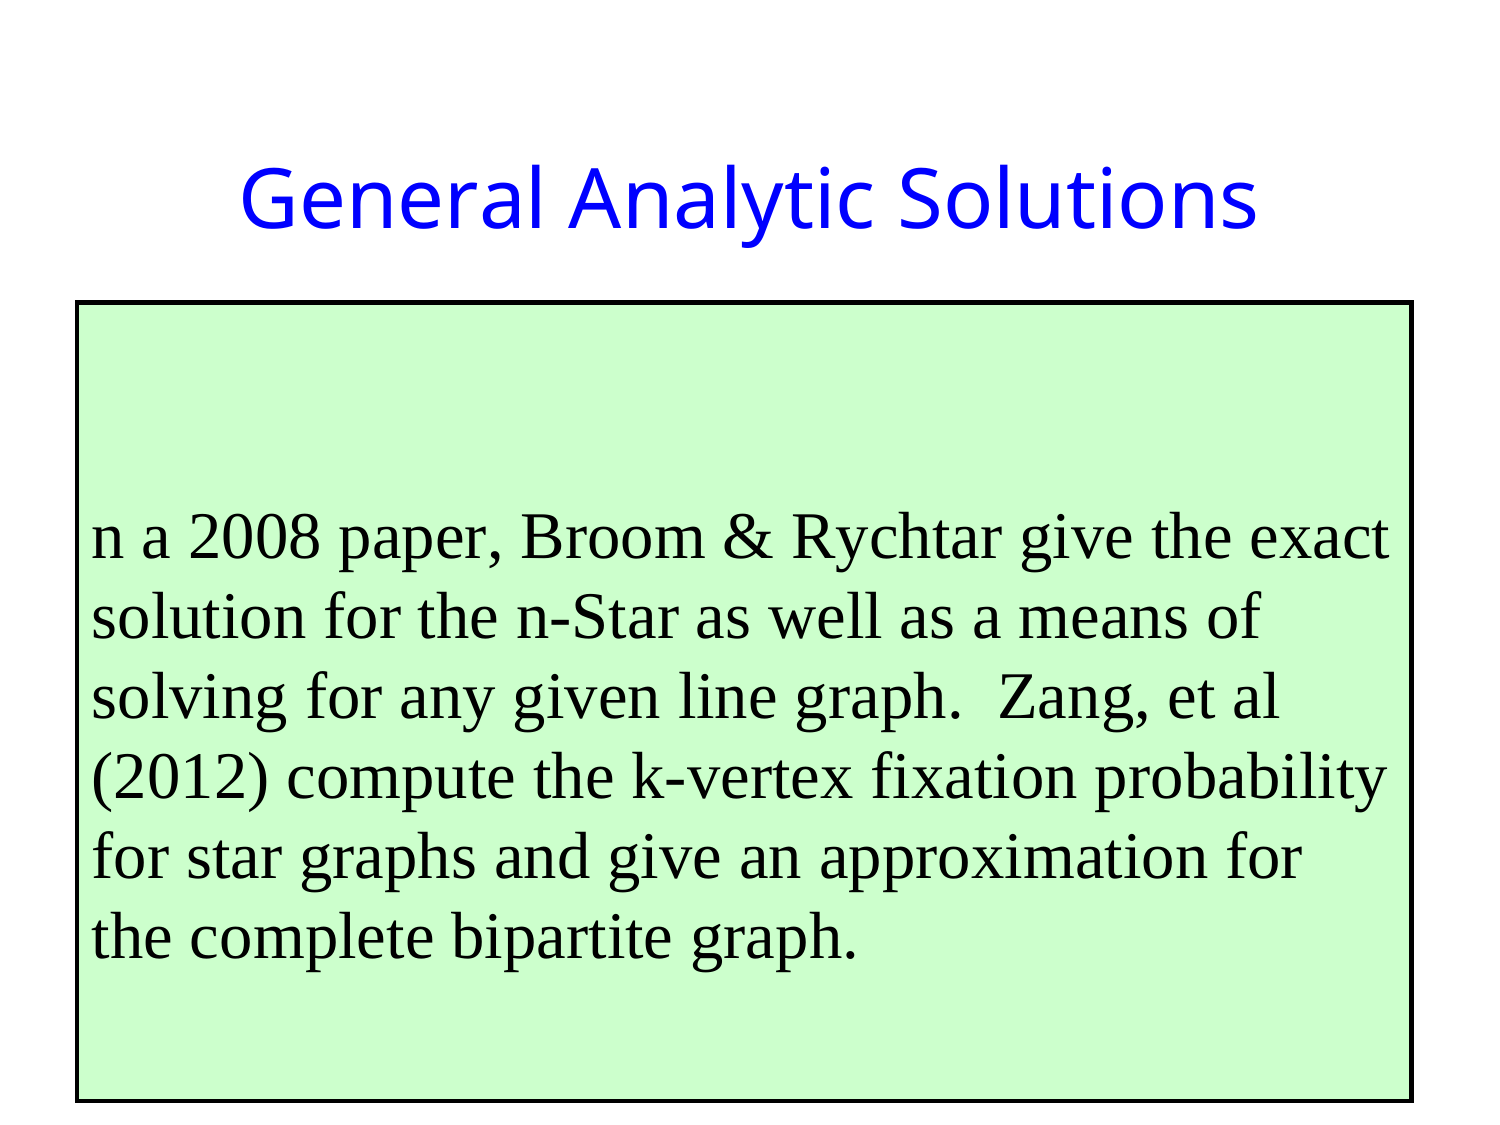

# General Analytic Solutions
In a 2008 paper, Broom & Rychtar give the exact solution for the n-Star as well as a means of solving for any given line graph. Zang, et al (2012) compute the k-vertex fixation probability for star graphs and give an approximation for the complete bipartite graph.